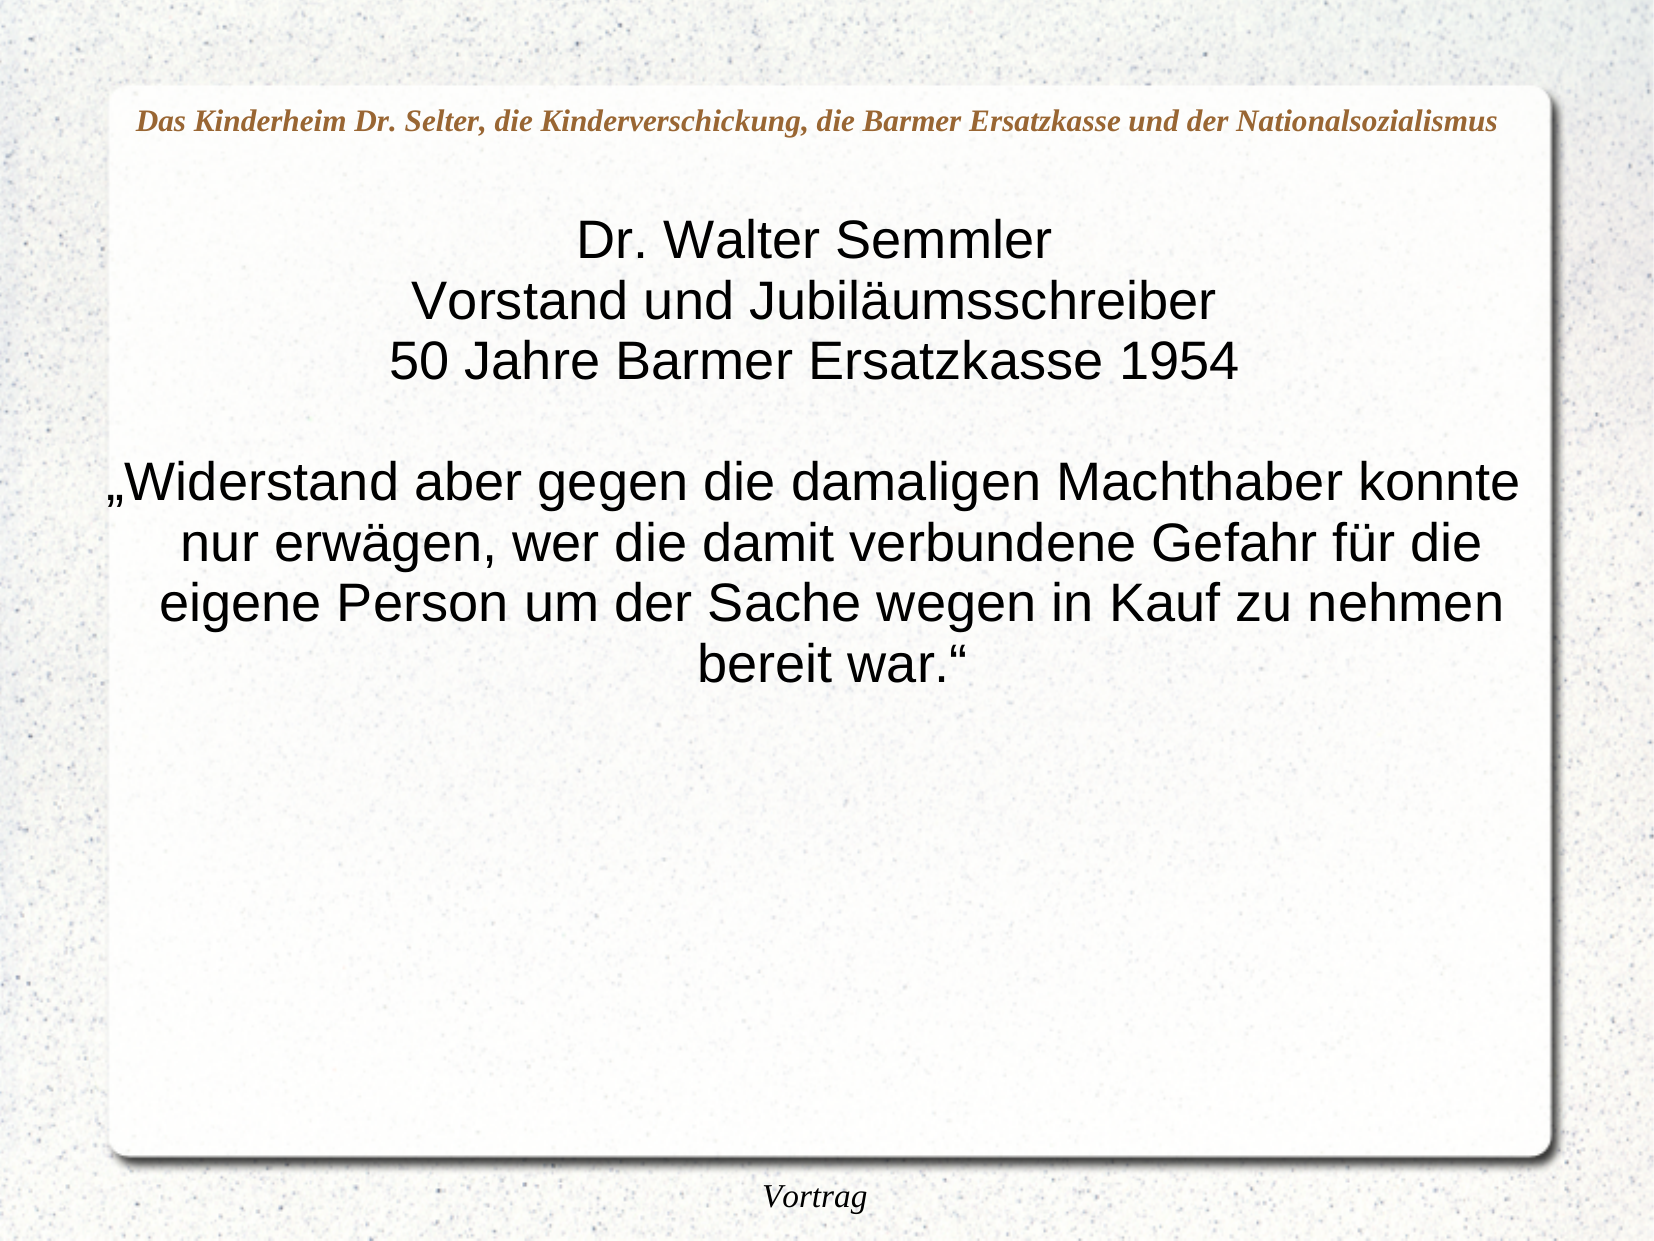

Dr. Walter Semmler
Vorstand und Jubiläumsschreiber
50 Jahre Barmer Ersatzkasse 1954
„Widerstand aber gegen die damaligen Machthaber konnte nur erwägen, wer die damit verbundene Gefahr für die eigene Person um der Sache wegen in Kauf zu nehmen bereit war.“
Vortrag
Vortrag auf dem Bundeskongress der Verschickungskinder am 17. November 2023 in Bad Salzdetfurth
# Das Kinderheim Dr. Selter, die Kinderverschickung, die Barmer Ersatzkasse und der Nationalsozialismus